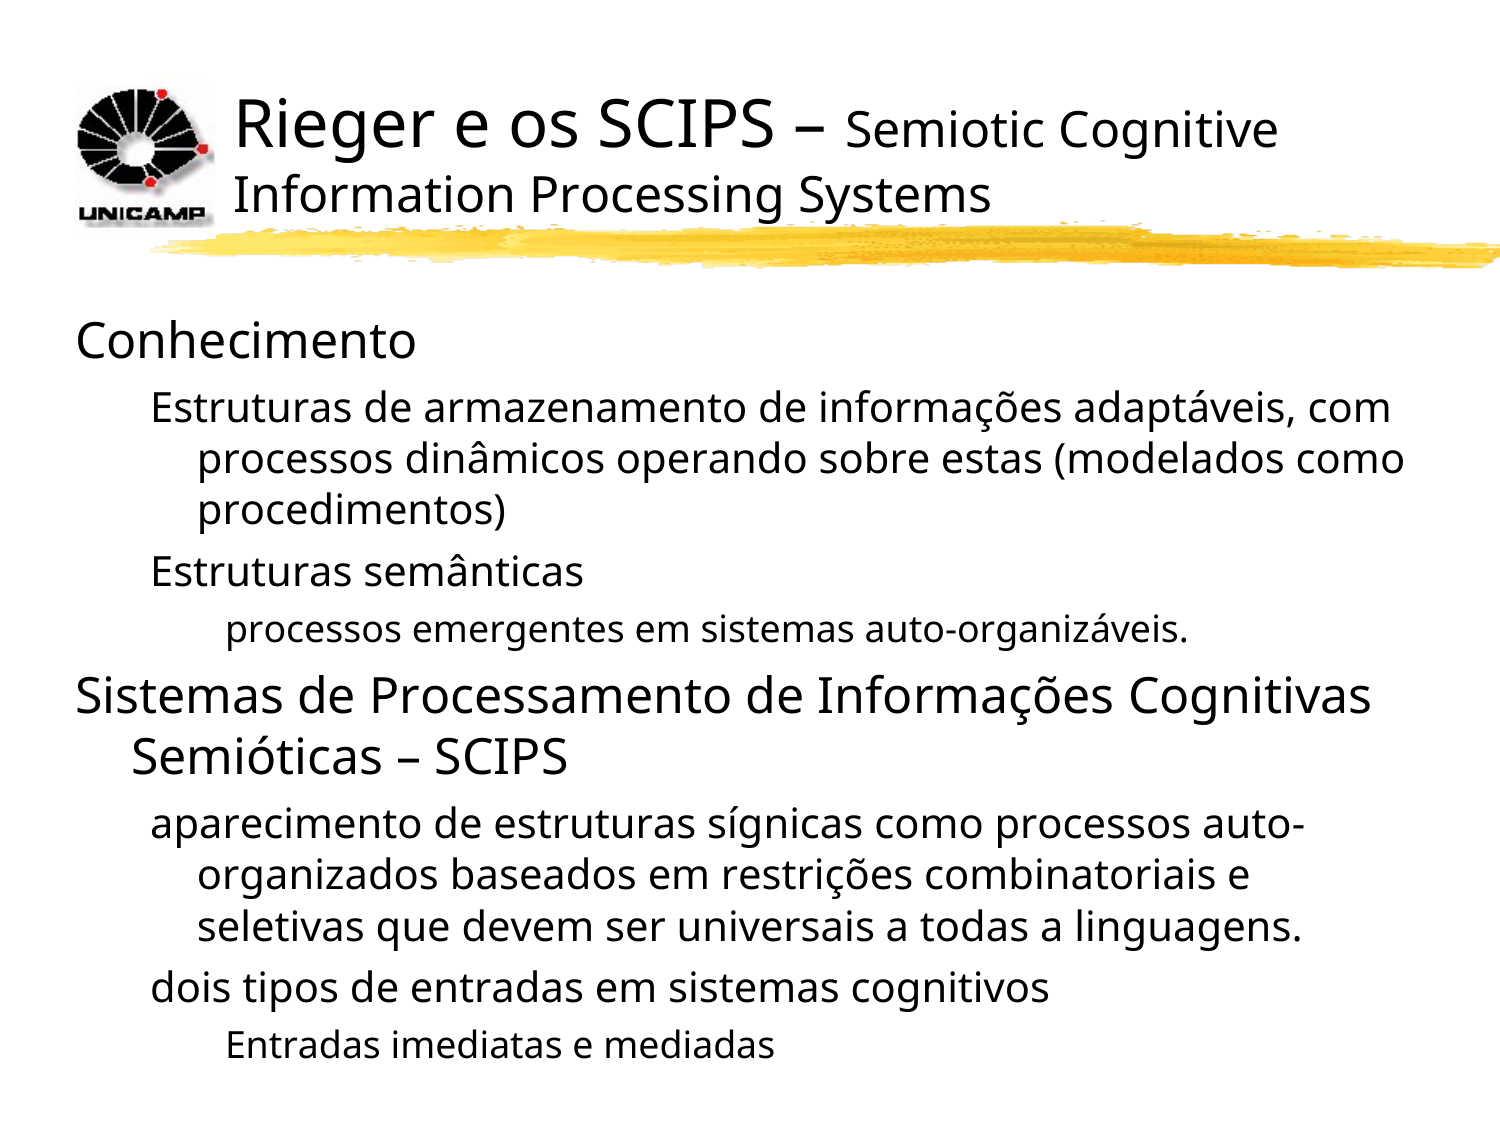

# Rieger e os SCIPS – Semiotic Cognitive Information Processing Systems
Conhecimento
Estruturas de armazenamento de informações adaptáveis, com processos dinâmicos operando sobre estas (modelados como procedimentos)
Estruturas semânticas
processos emergentes em sistemas auto-organizáveis.
Sistemas de Processamento de Informações Cognitivas Semióticas – SCIPS
aparecimento de estruturas sígnicas como processos auto-organizados baseados em restrições combinatoriais e seletivas que devem ser universais a todas a linguagens.
dois tipos de entradas em sistemas cognitivos
Entradas imediatas e mediadas